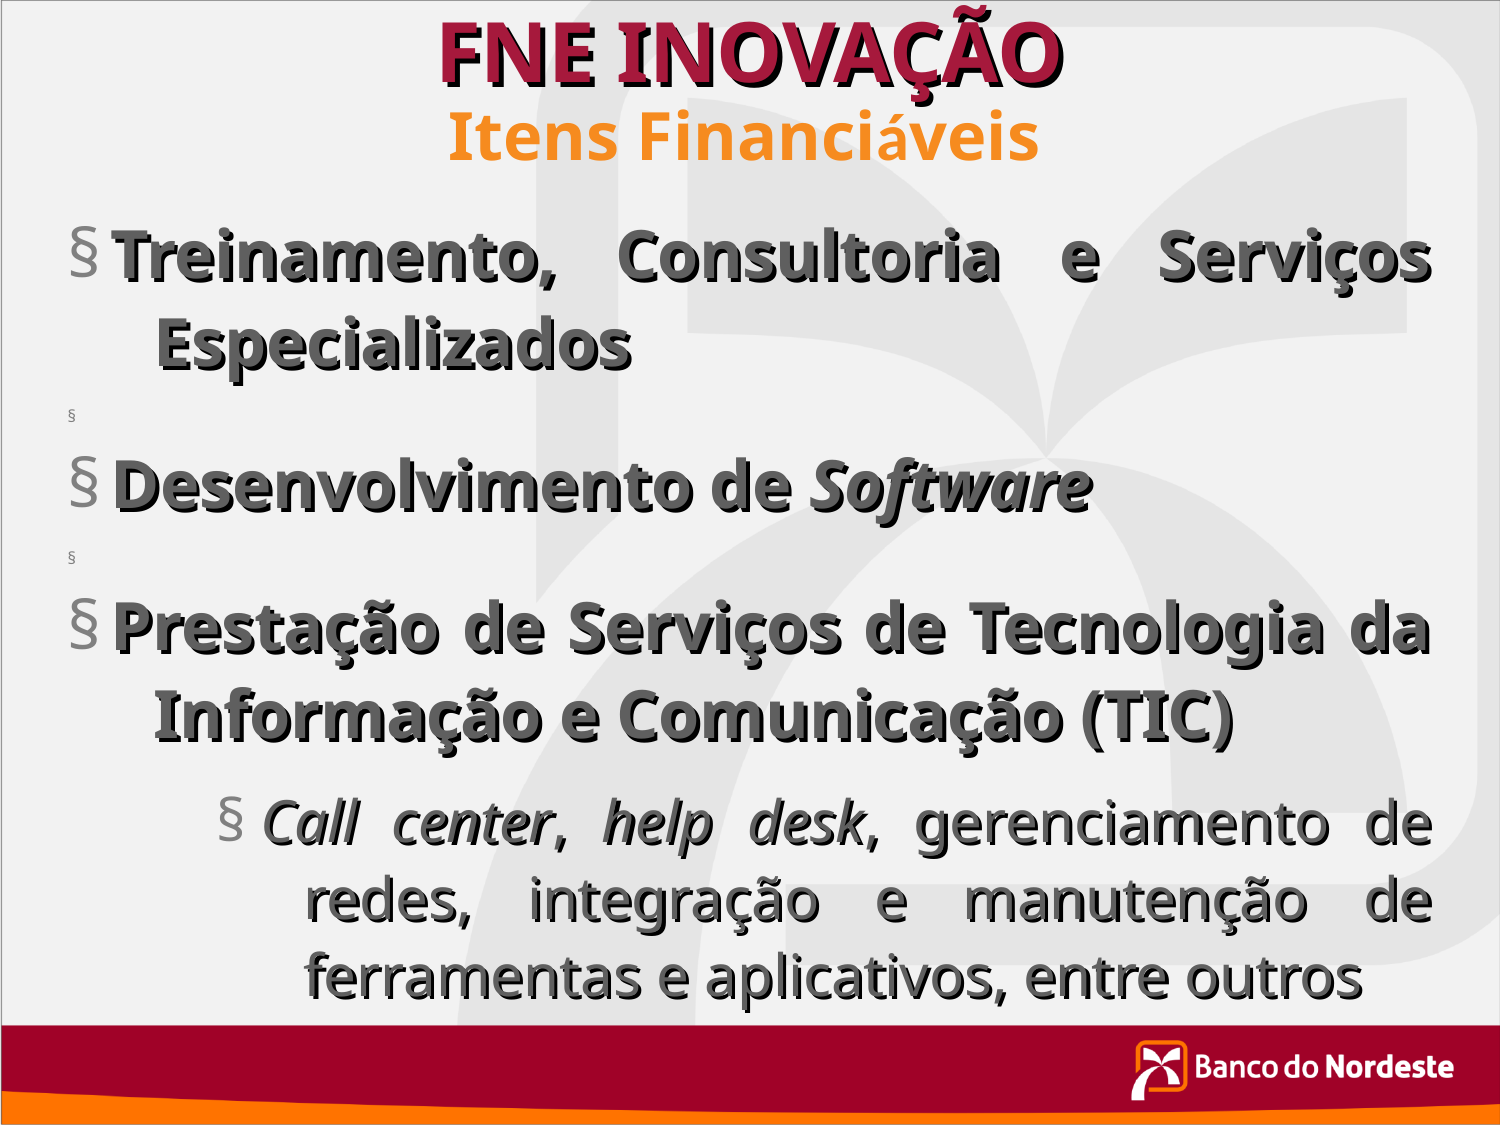

FNE INOVAÇÃO
Itens Financiáveis
Treinamento, Consultoria e Serviços Especializados
Desenvolvimento de Software
Prestação de Serviços de Tecnologia da Informação e Comunicação (TIC)
Call center, help desk, gerenciamento de redes, integração e manutenção de ferramentas e aplicativos, entre outros